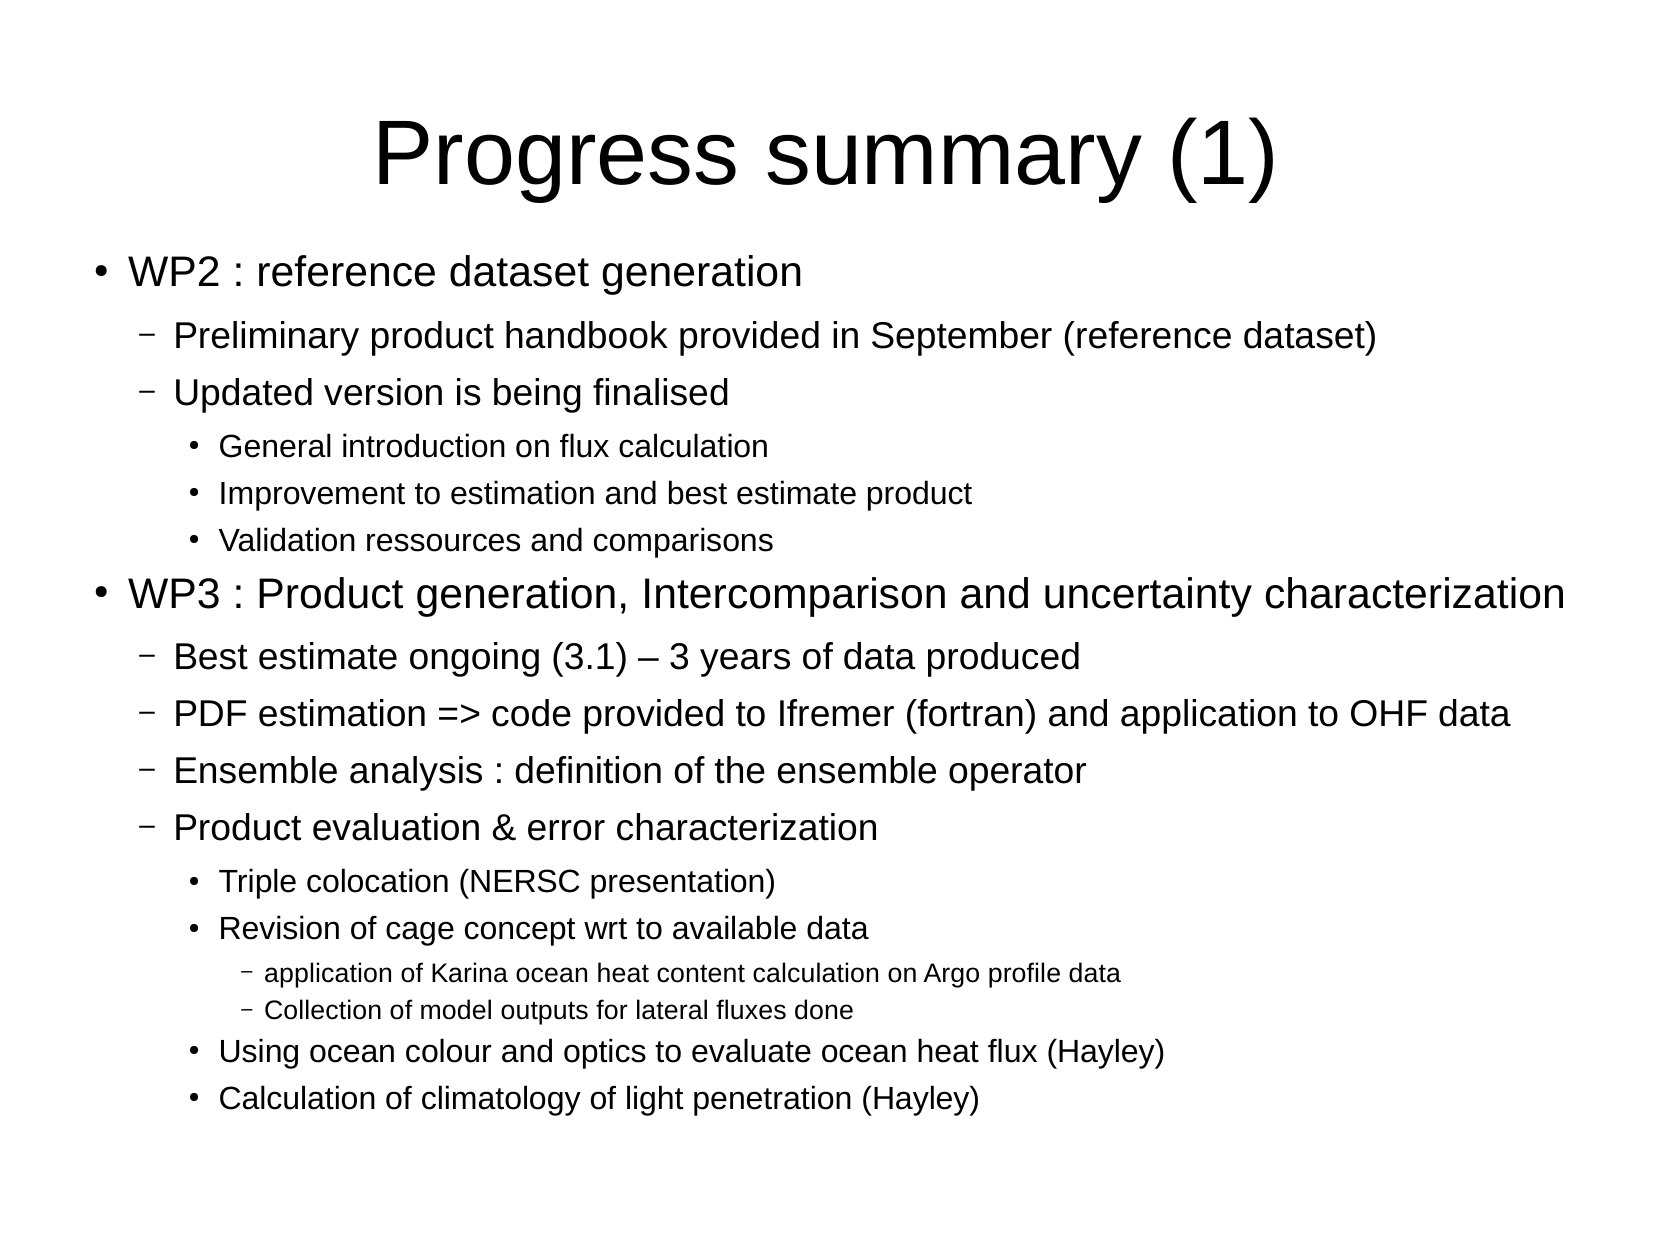

# Progress summary (1)
WP2 : reference dataset generation
Preliminary product handbook provided in September (reference dataset)
Updated version is being finalised
General introduction on flux calculation
Improvement to estimation and best estimate product
Validation ressources and comparisons
WP3 : Product generation, Intercomparison and uncertainty characterization
Best estimate ongoing (3.1) – 3 years of data produced
PDF estimation => code provided to Ifremer (fortran) and application to OHF data
Ensemble analysis : definition of the ensemble operator
Product evaluation & error characterization
Triple colocation (NERSC presentation)
Revision of cage concept wrt to available data
application of Karina ocean heat content calculation on Argo profile data
Collection of model outputs for lateral fluxes done
Using ocean colour and optics to evaluate ocean heat flux (Hayley)
Calculation of climatology of light penetration (Hayley)